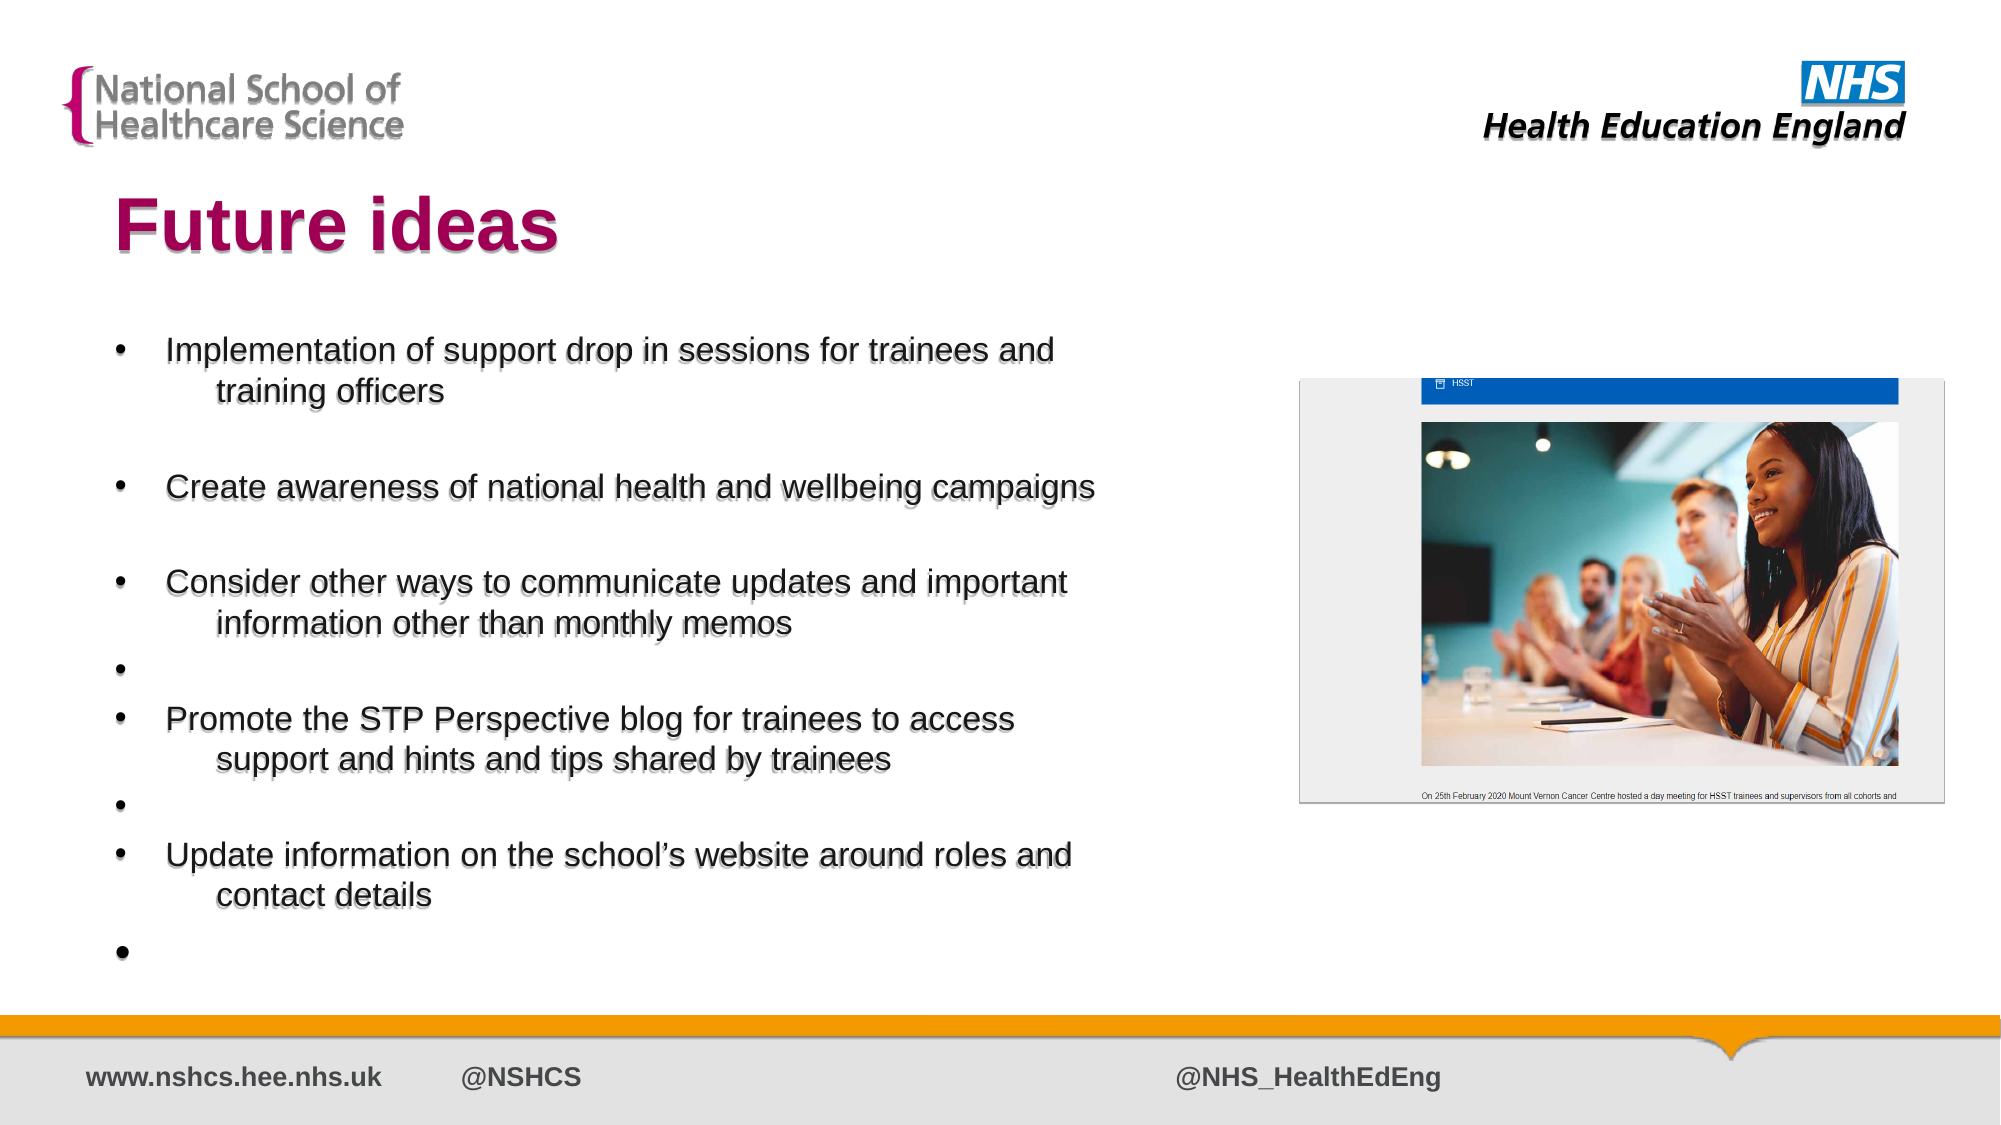

# Future ideas
Implementation of support drop in sessions for trainees and training officers
Create awareness of national health and wellbeing campaigns
Consider other ways to communicate updates and important information other than monthly memos
Promote the STP Perspective blog for trainees to access support and hints and tips shared by trainees
Update information on the school’s website around roles and contact details